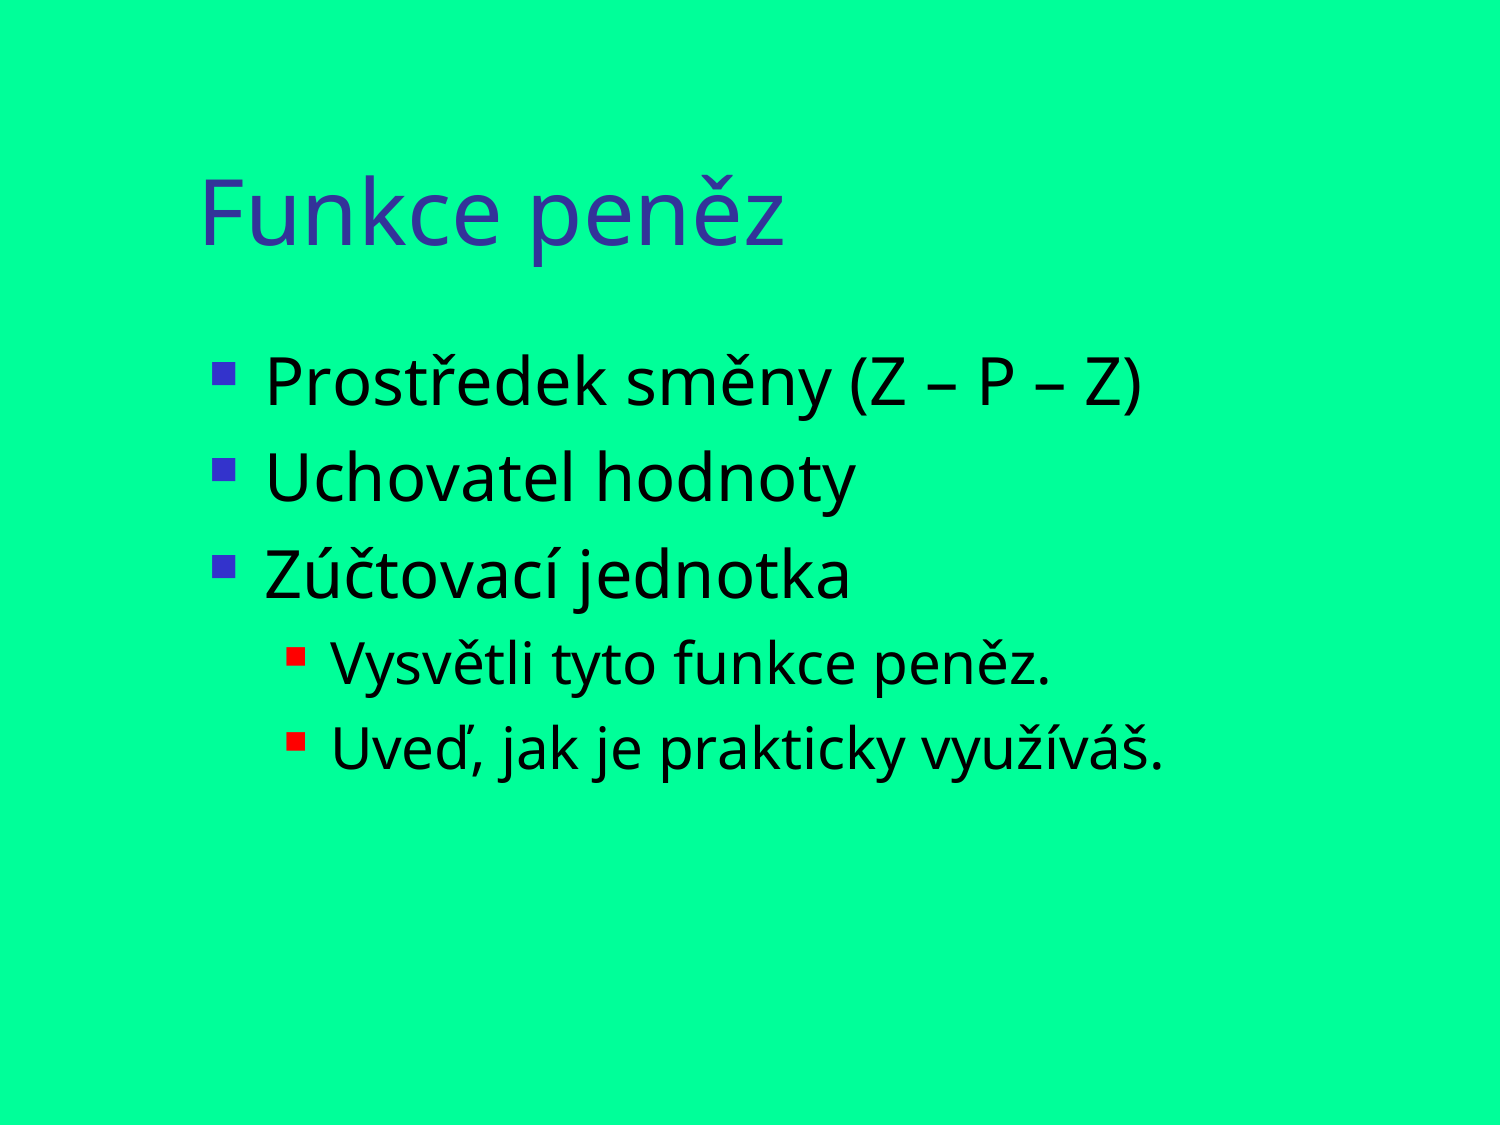

# Funkce peněz
Prostředek směny (Z – P – Z)
Uchovatel hodnoty
Zúčtovací jednotka
Vysvětli tyto funkce peněz.
Uveď, jak je prakticky využíváš.